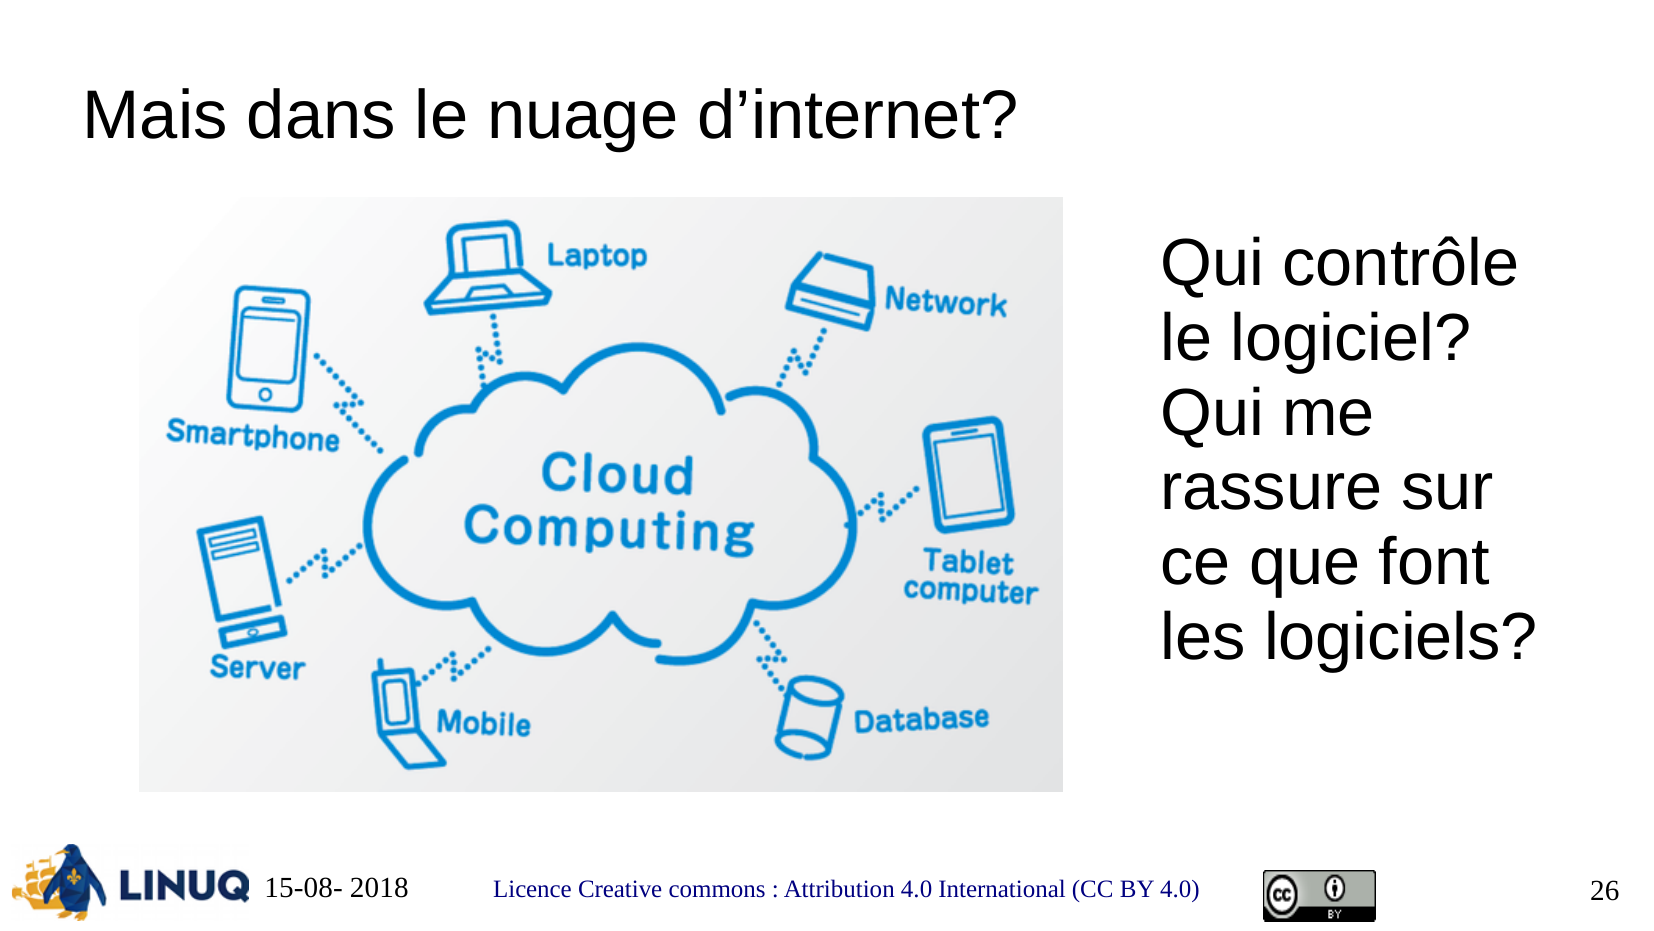

# Mais dans le nuage d’internet?
Qui contrôle le logiciel?
Qui me rassure sur ce que font les logiciels?
15-08- 2018
26